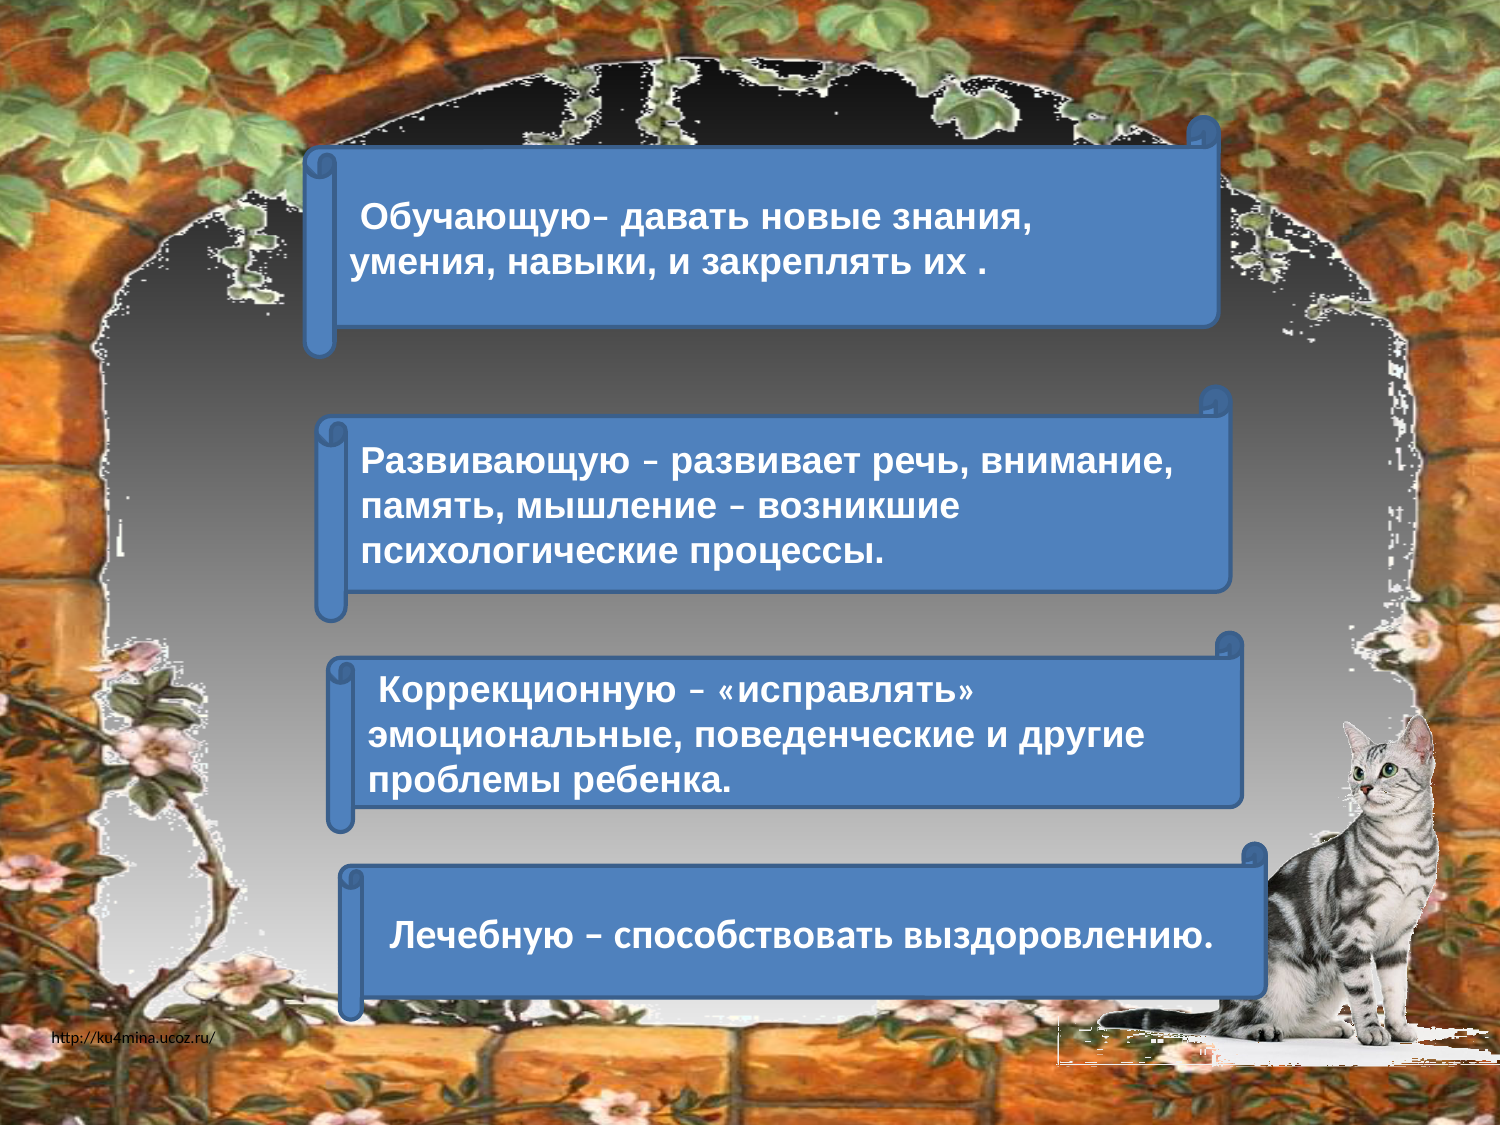

#
 Обучающую– давать новые знания, умения, навыки, и закреплять их .
Развивающую – развивает речь, внимание, память, мышление – возникшие психологические процессы.
 Коррекционную – «исправлять» эмоциональные, поведенческие и другие проблемы ребенка.
 Лечебную – способствовать выздоровлению.